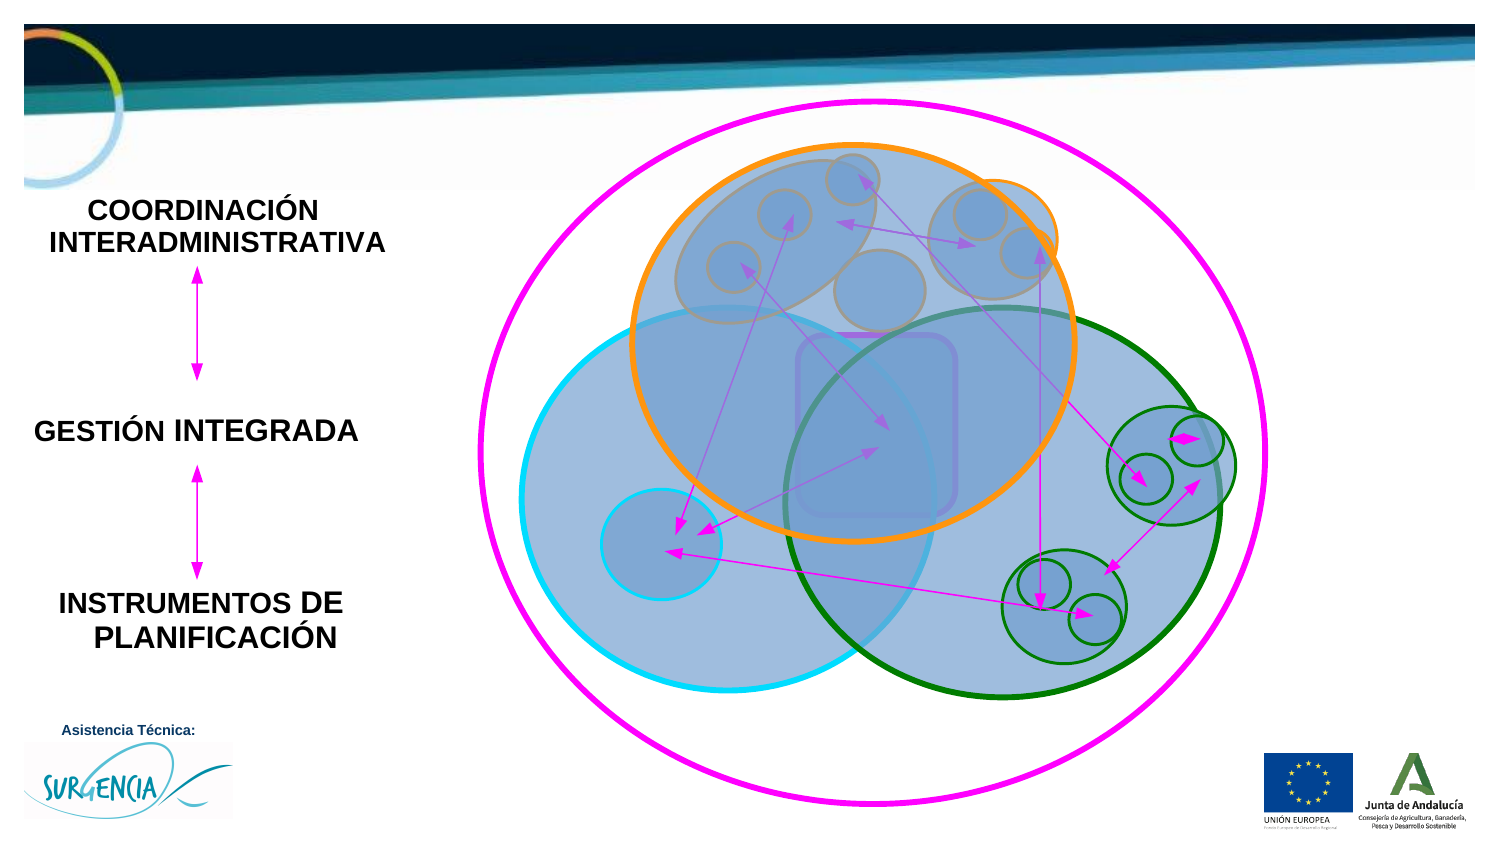

COORDINACIÓN INTERADMINISTRATIVA
GESTIÓN INTEGRADA
INSTRUMENTOS DE PLANIFICACIÓN
Asistencia Técnica: